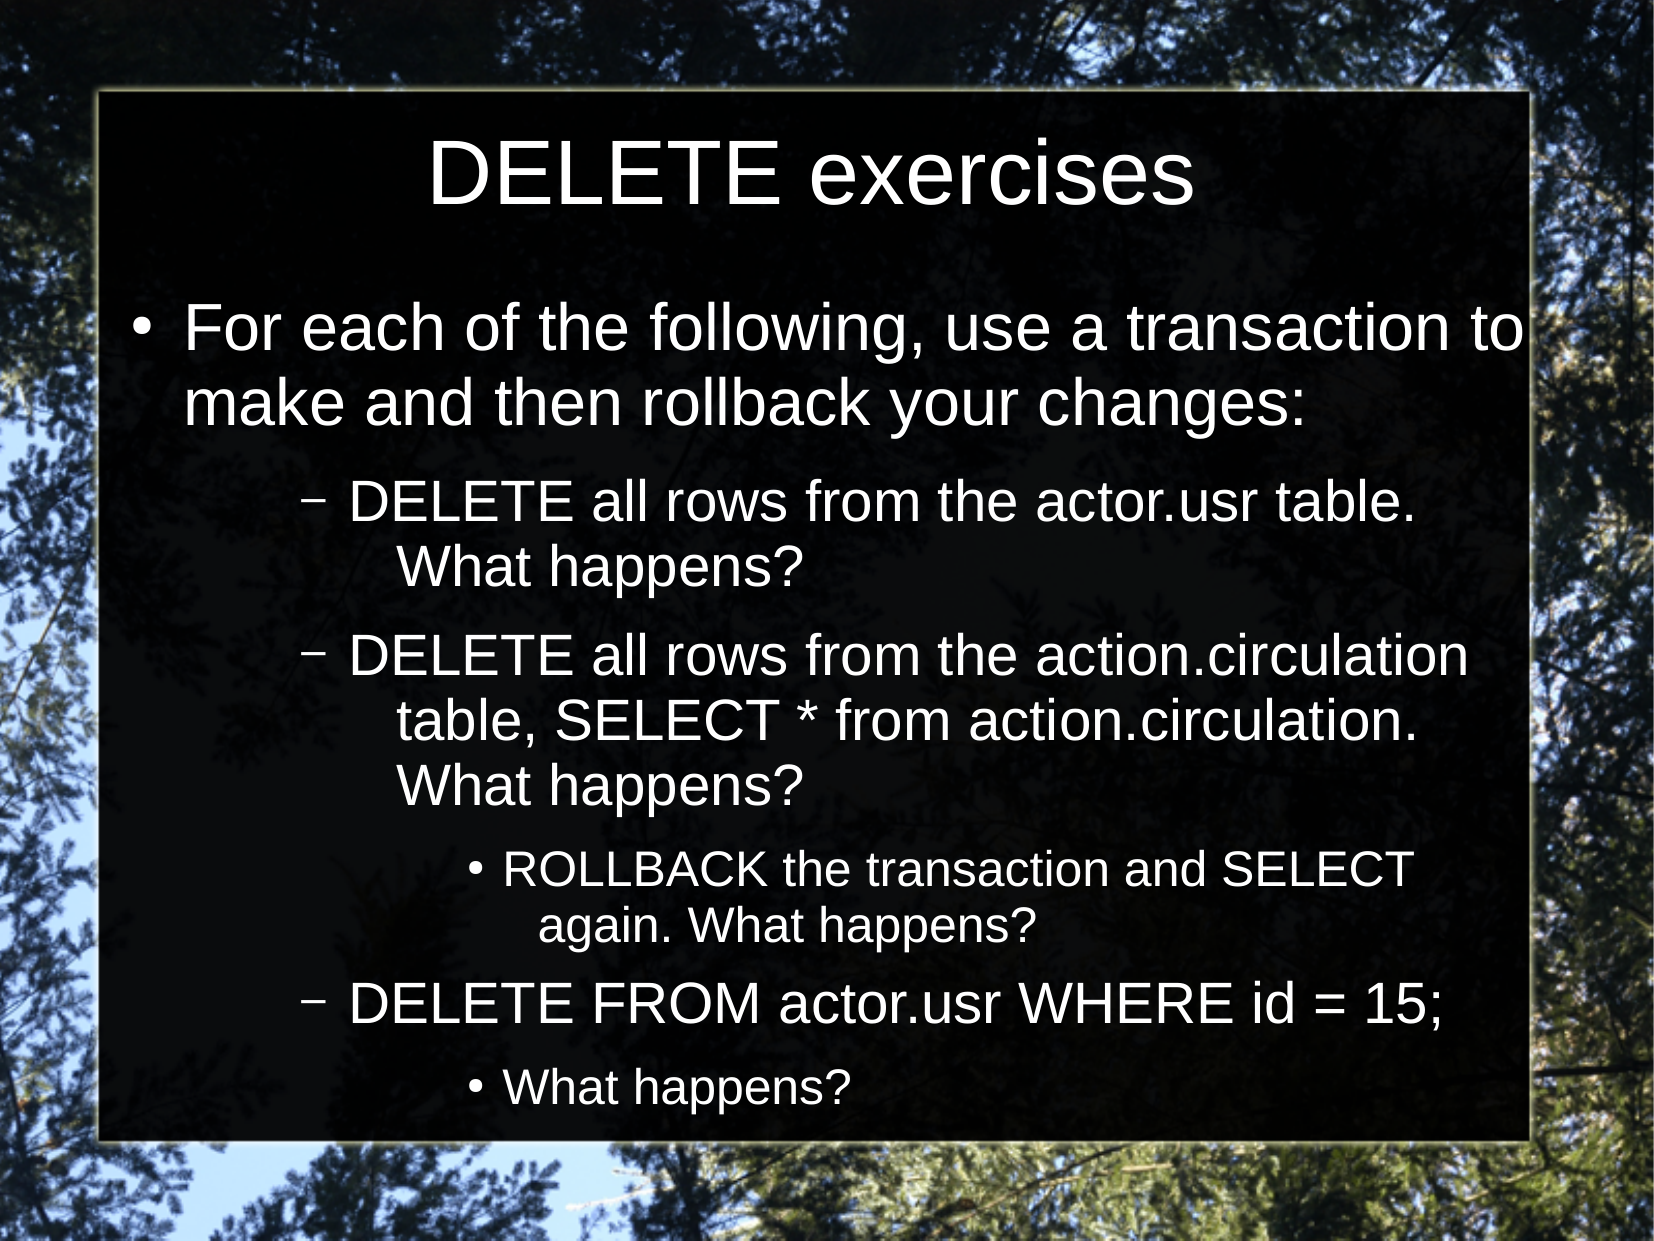

# DELETE exercises
For each of the following, use a transaction to make and then rollback your changes:
DELETE all rows from the actor.usr table. What happens?
DELETE all rows from the action.circulation table, SELECT * from action.circulation. What happens?
ROLLBACK the transaction and SELECT again. What happens?
DELETE FROM actor.usr WHERE id = 15;
What happens?